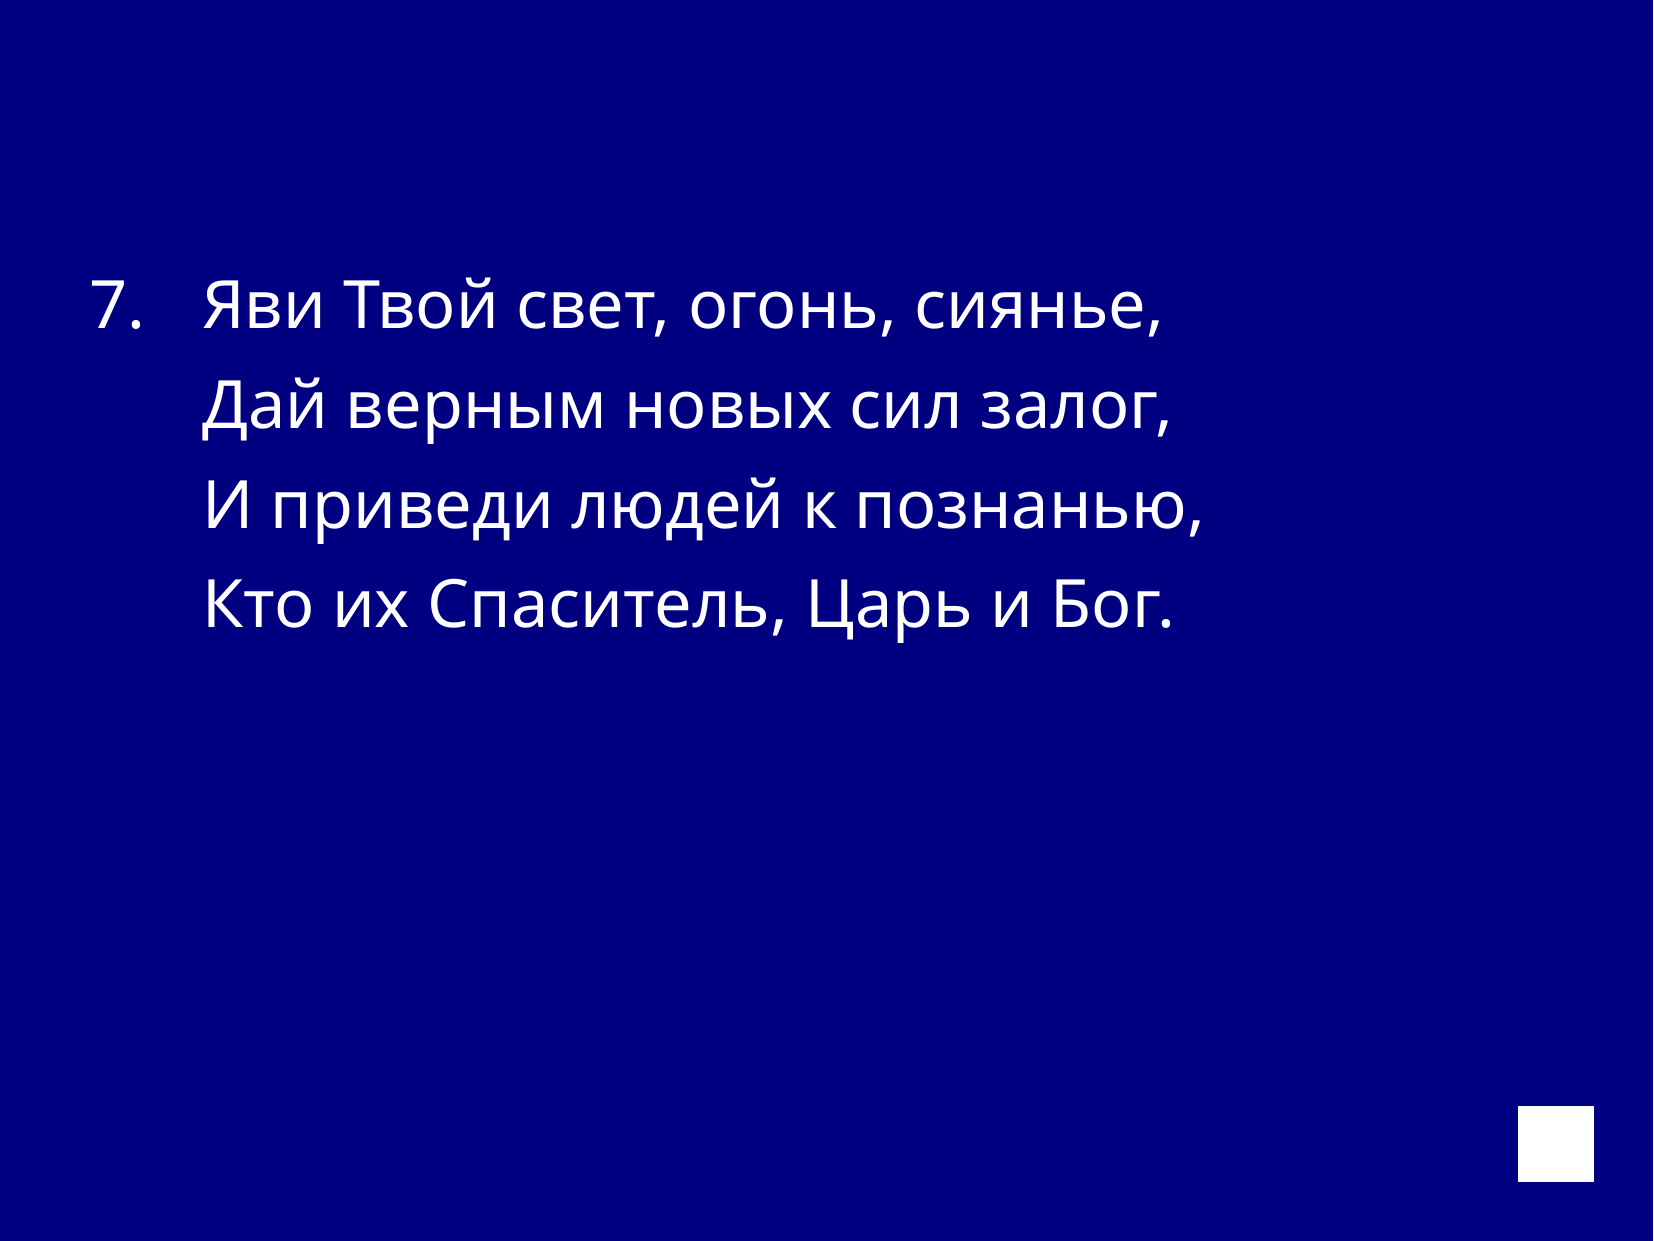

7.	Яви Твой свет, огонь, сиянье,
	Дай верным новых сил залог,
	И приведи людей к познанью,
	Кто их Спаситель, Царь и Бог.